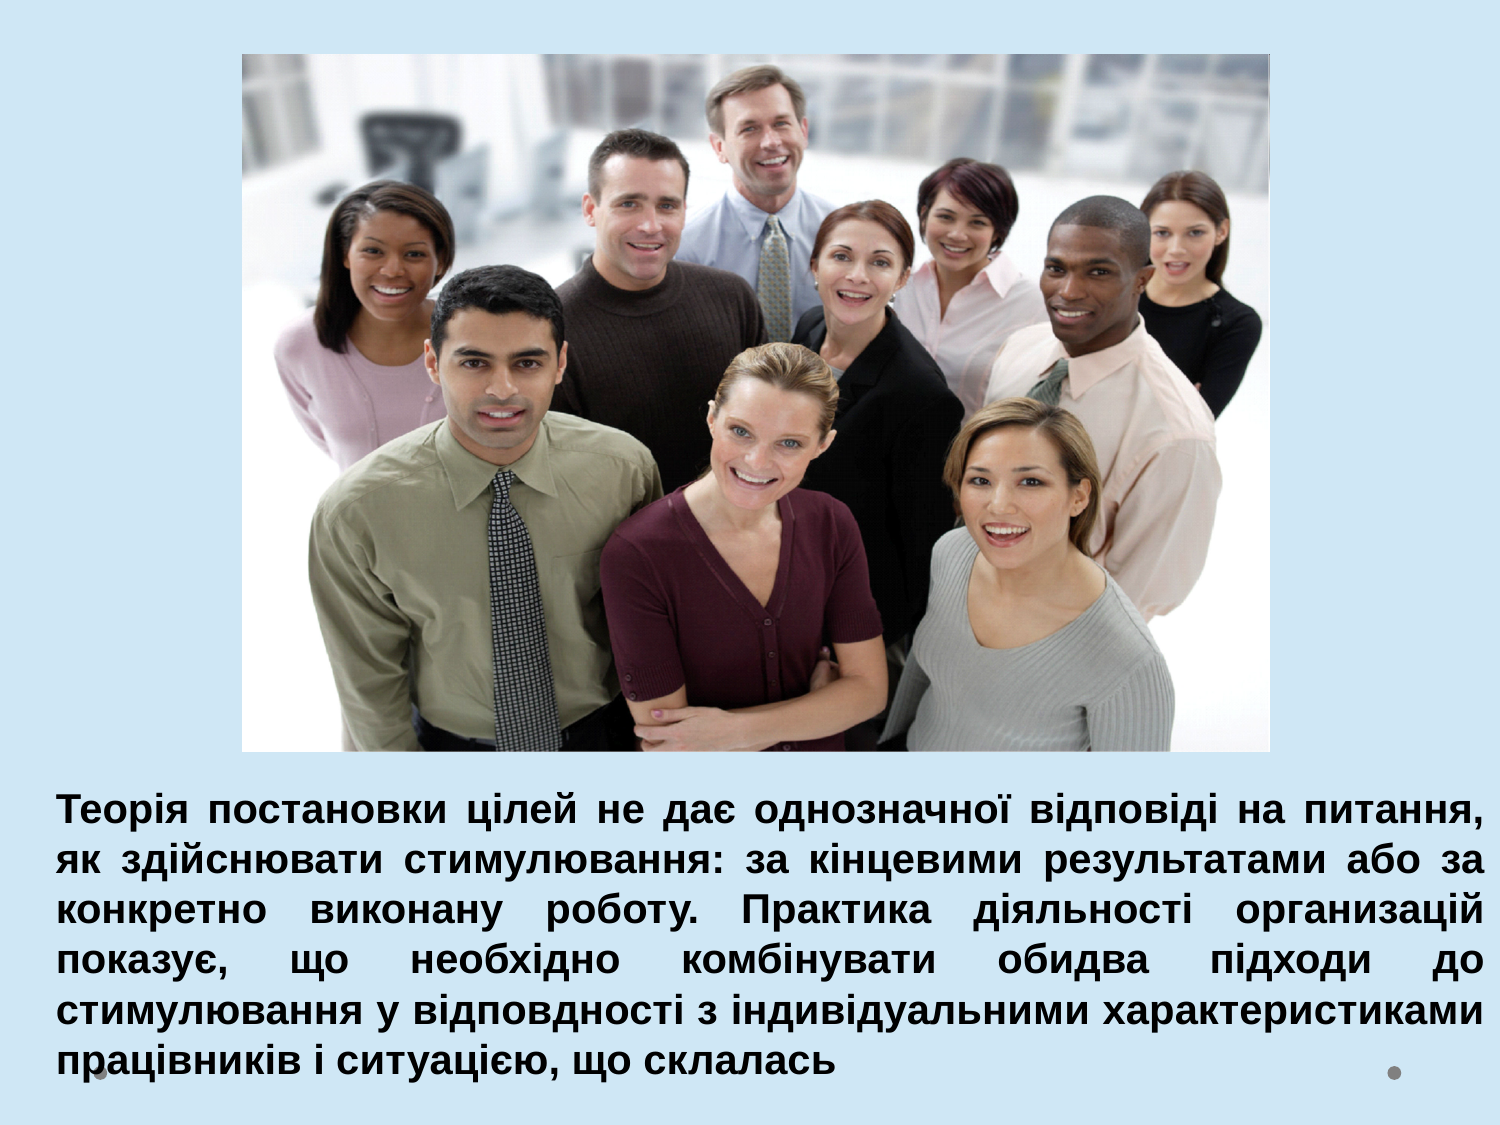

Теорія постановки цілей не дає однозначної відповіді на питання, як здійснювати стимулювання: за кінцевими результатами або за конкретно виконану роботу. Практика діяльності организацій показує, що необхідно комбінувати обидва підходи до стимулювання у відповдності з індивідуальними характеристиками працівників і ситуацією, що склалась